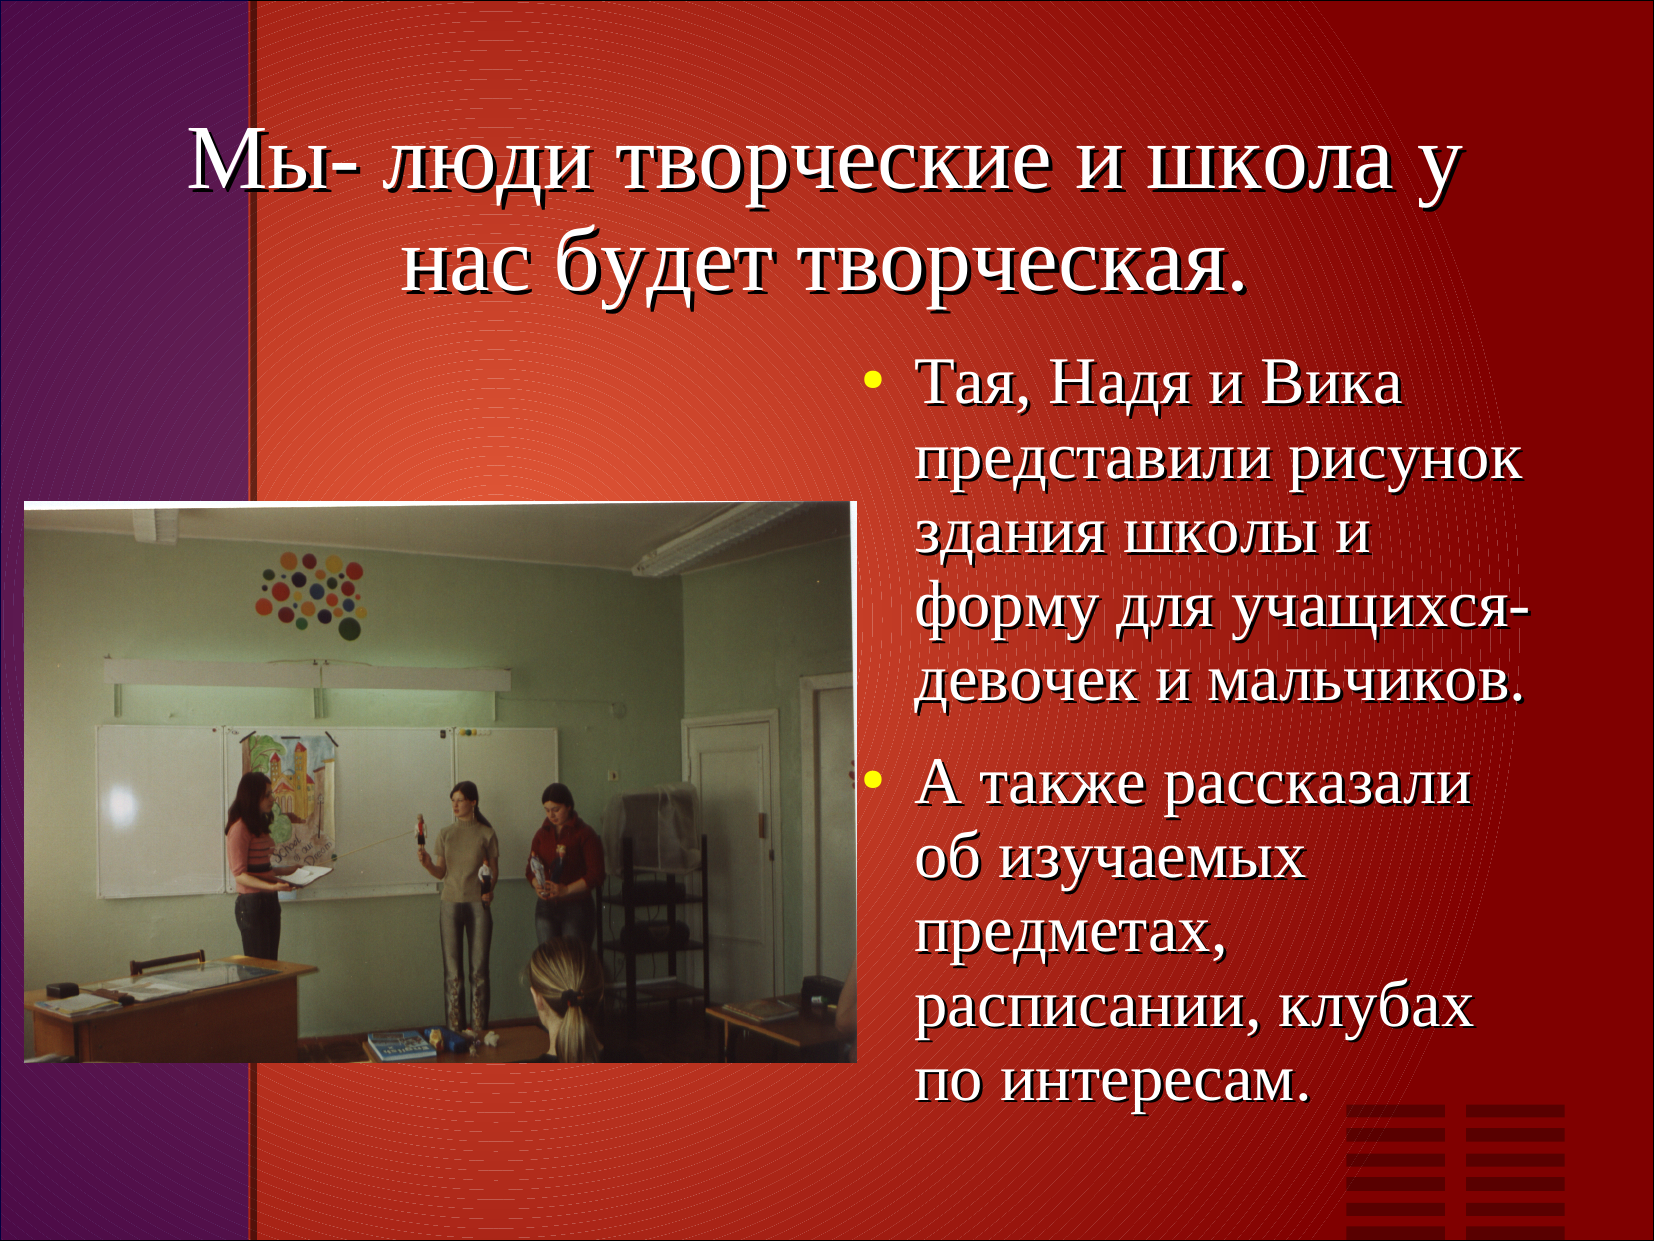

# Мы- люди творческие и школа у нас будет творческая.
Тая, Надя и Вика представили рисунок здания школы и форму для учащихся- девочек и мальчиков.
А также рассказали об изучаемых предметах, расписании, клубах по интересам.